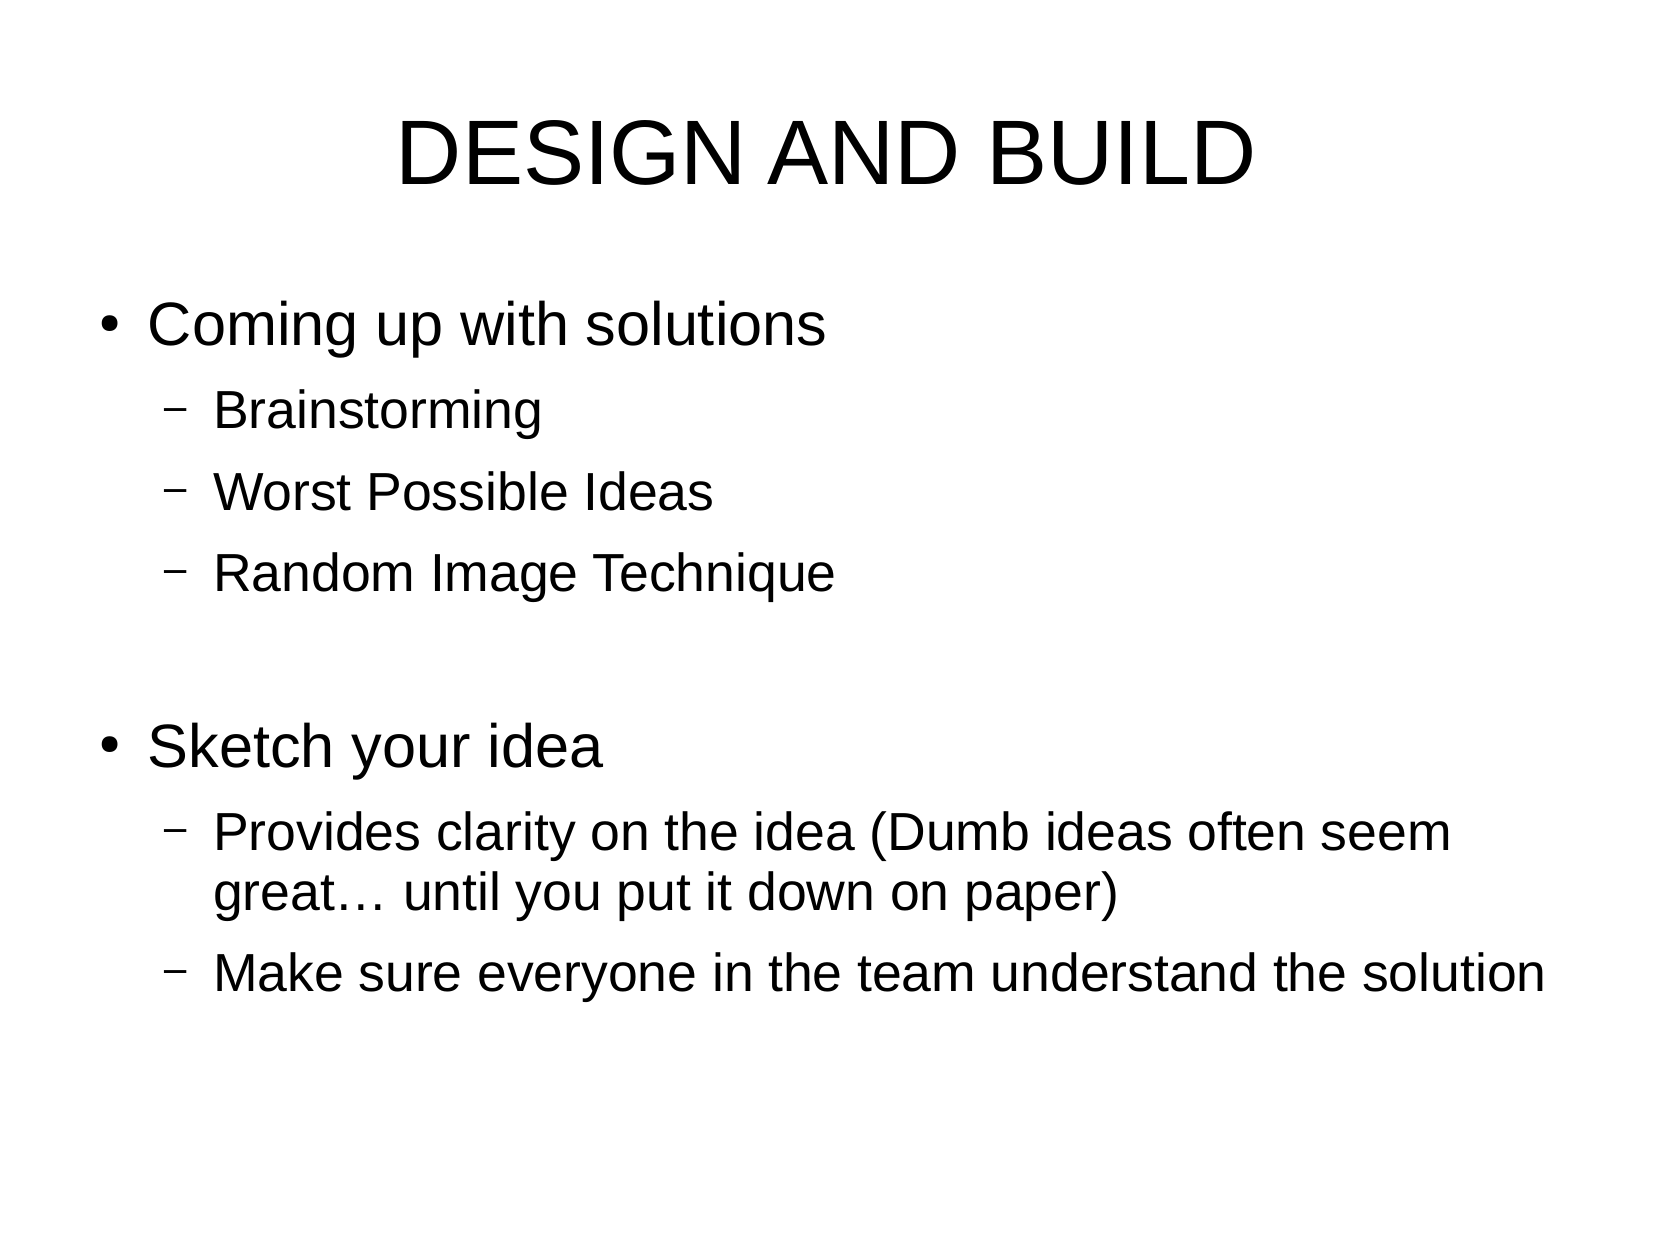

# DESIGN AND BUILD
Coming up with solutions
Brainstorming
Worst Possible Ideas
Random Image Technique
Sketch your idea
Provides clarity on the idea (Dumb ideas often seem great… until you put it down on paper)
Make sure everyone in the team understand the solution